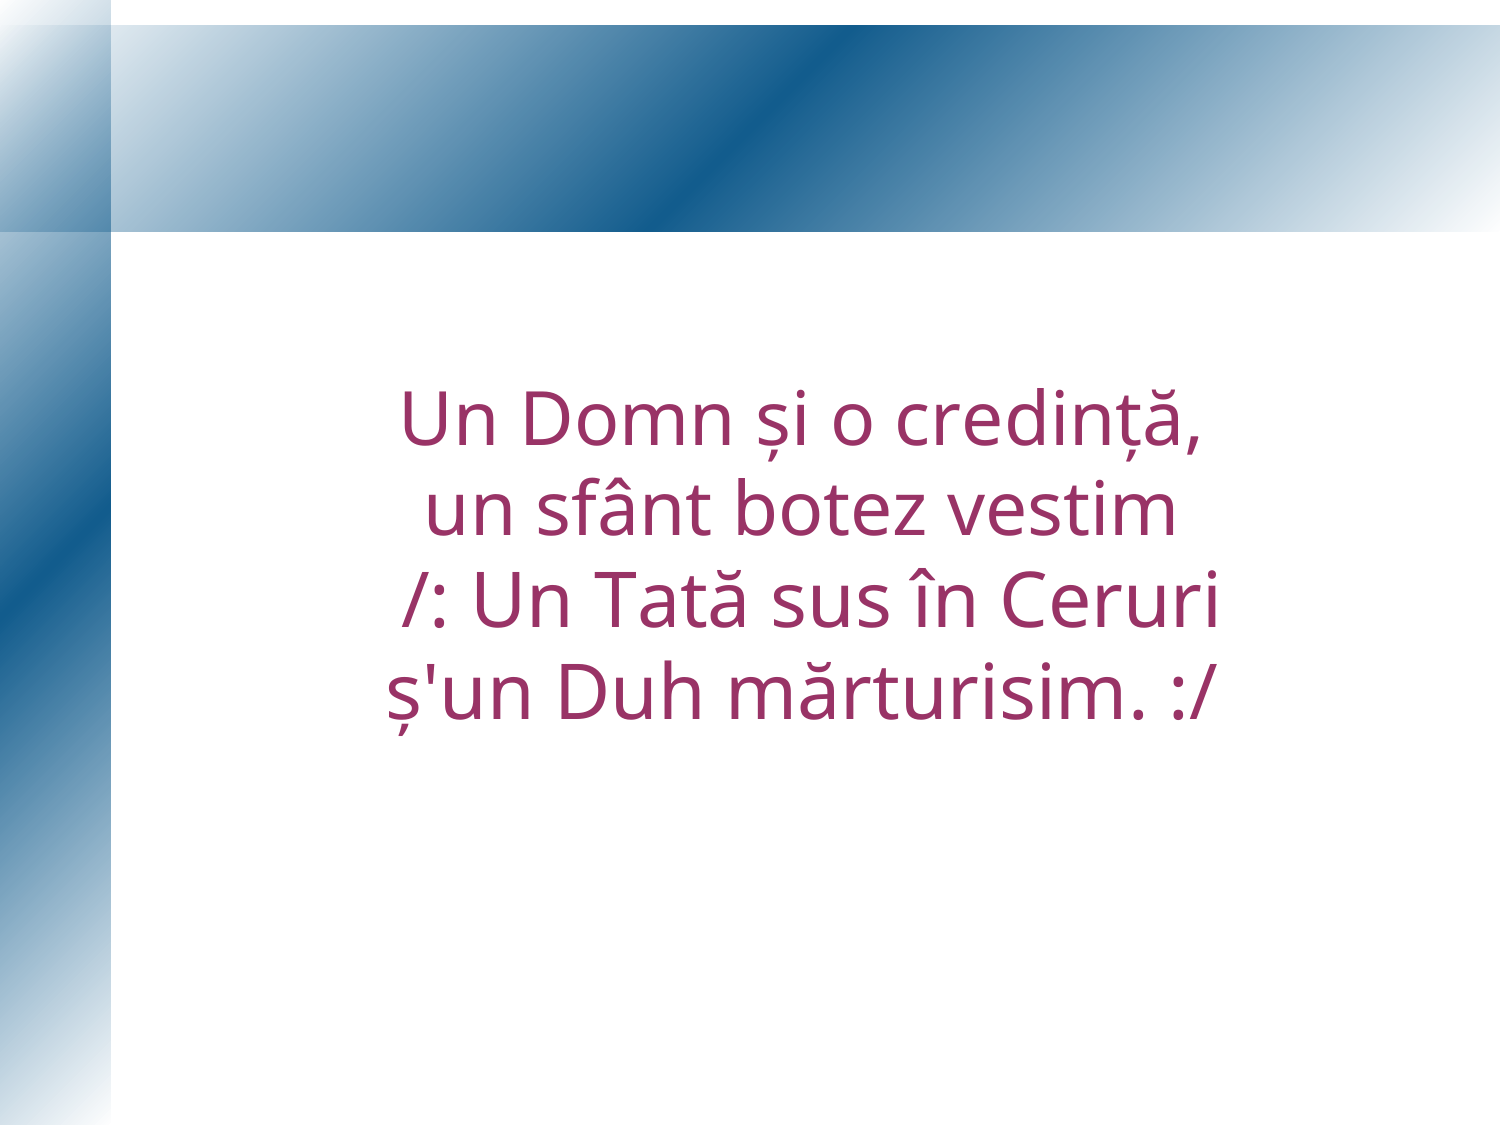

Un Domn şi o credinţă,
un sfânt botez vestim
 /: Un Tată sus în Ceruri
ş'un Duh mărturisim. :/